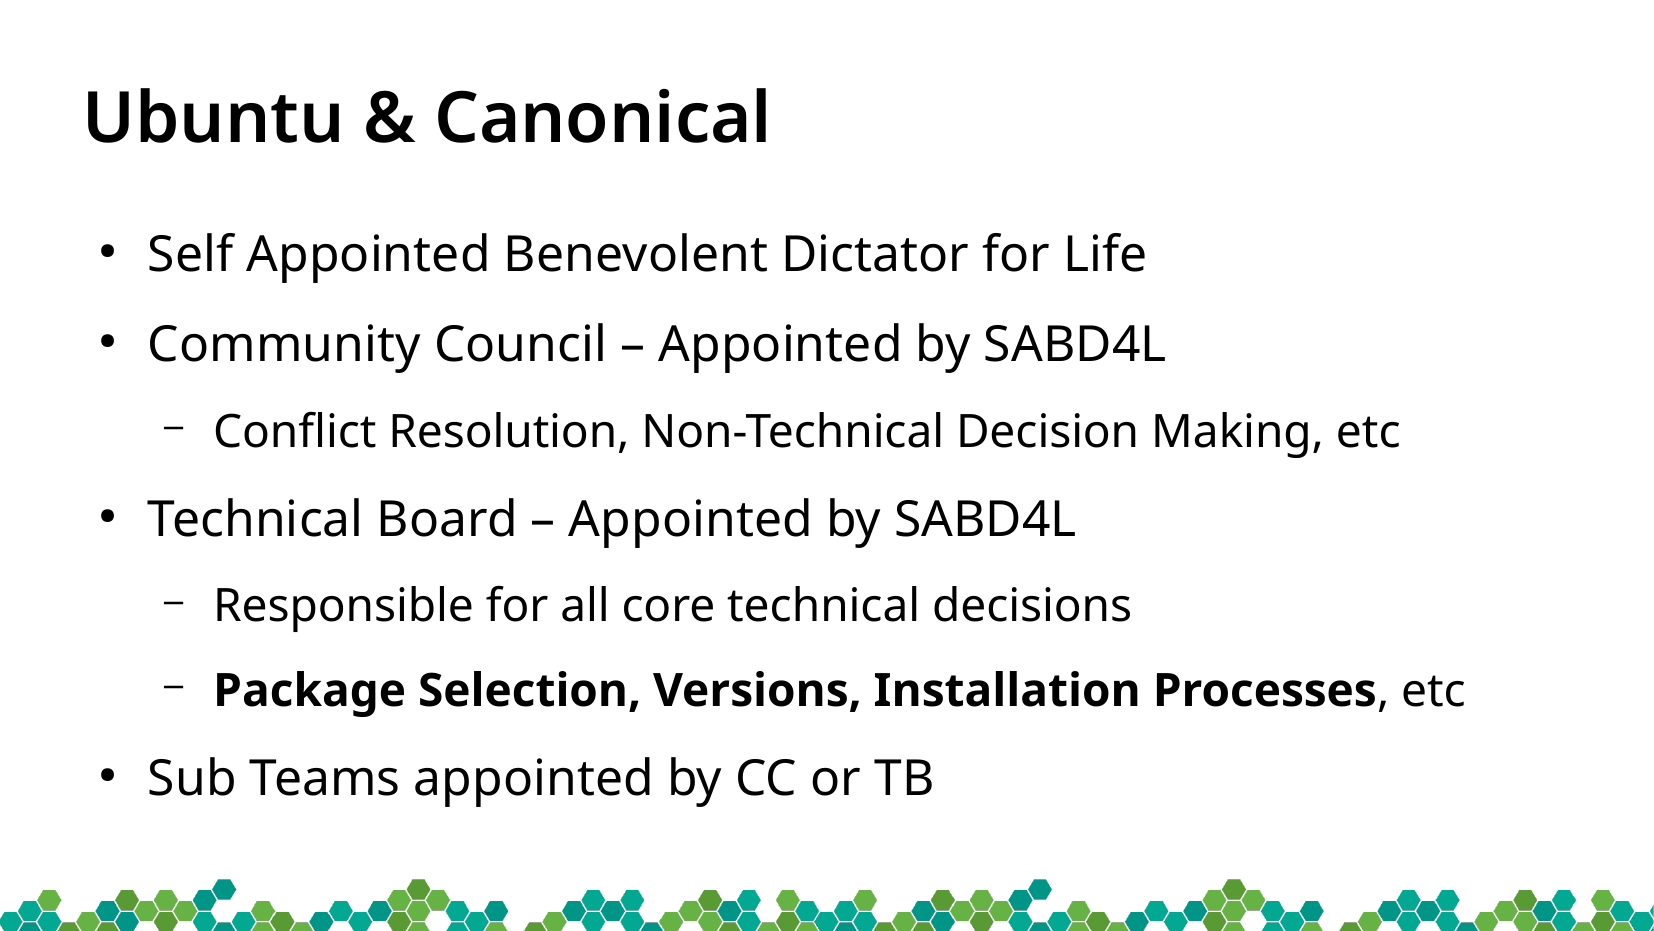

# Ubuntu & Canonical
Self Appointed Benevolent Dictator for Life
Community Council – Appointed by SABD4L
Conflict Resolution, Non-Technical Decision Making, etc
Technical Board – Appointed by SABD4L
Responsible for all core technical decisions
Package Selection, Versions, Installation Processes, etc
Sub Teams appointed by CC or TB